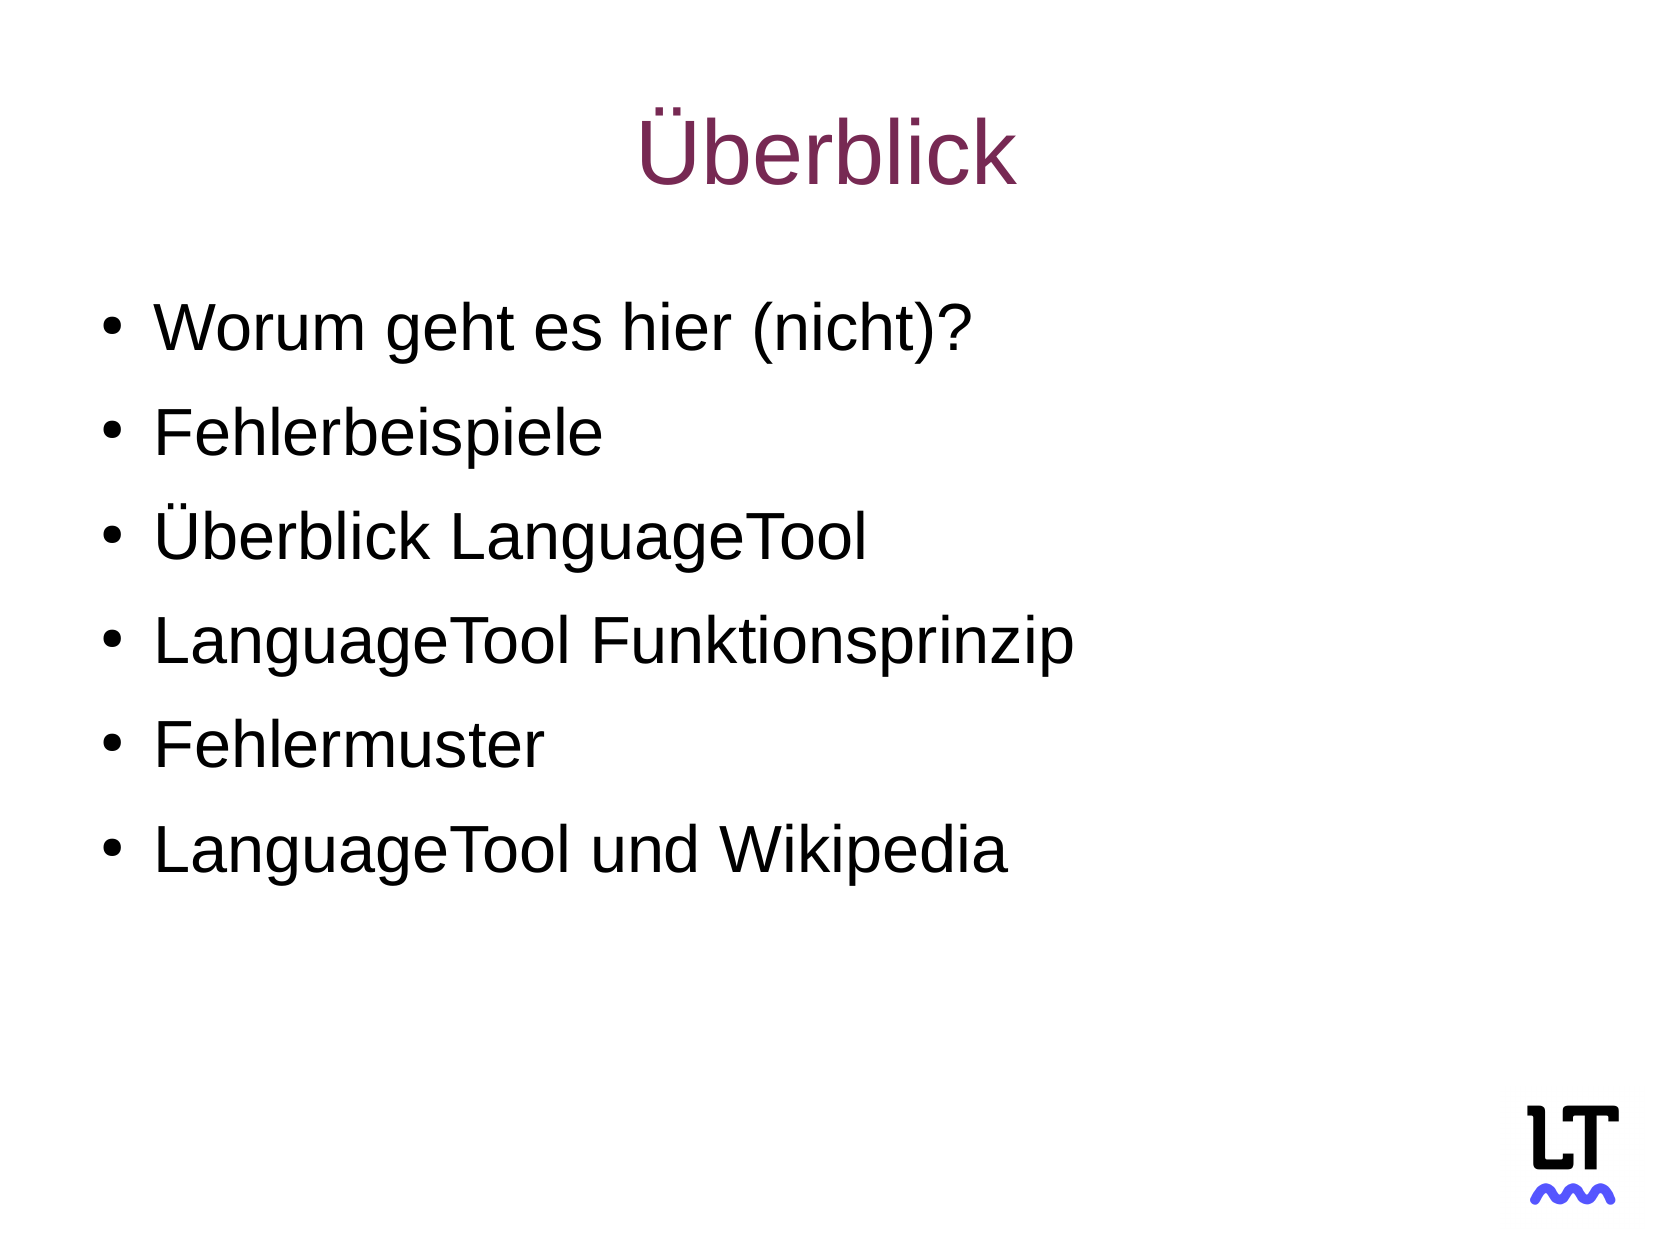

# Überblick
Worum geht es hier (nicht)?
Fehlerbeispiele
Überblick LanguageTool
LanguageTool Funktionsprinzip
Fehlermuster
LanguageTool und Wikipedia